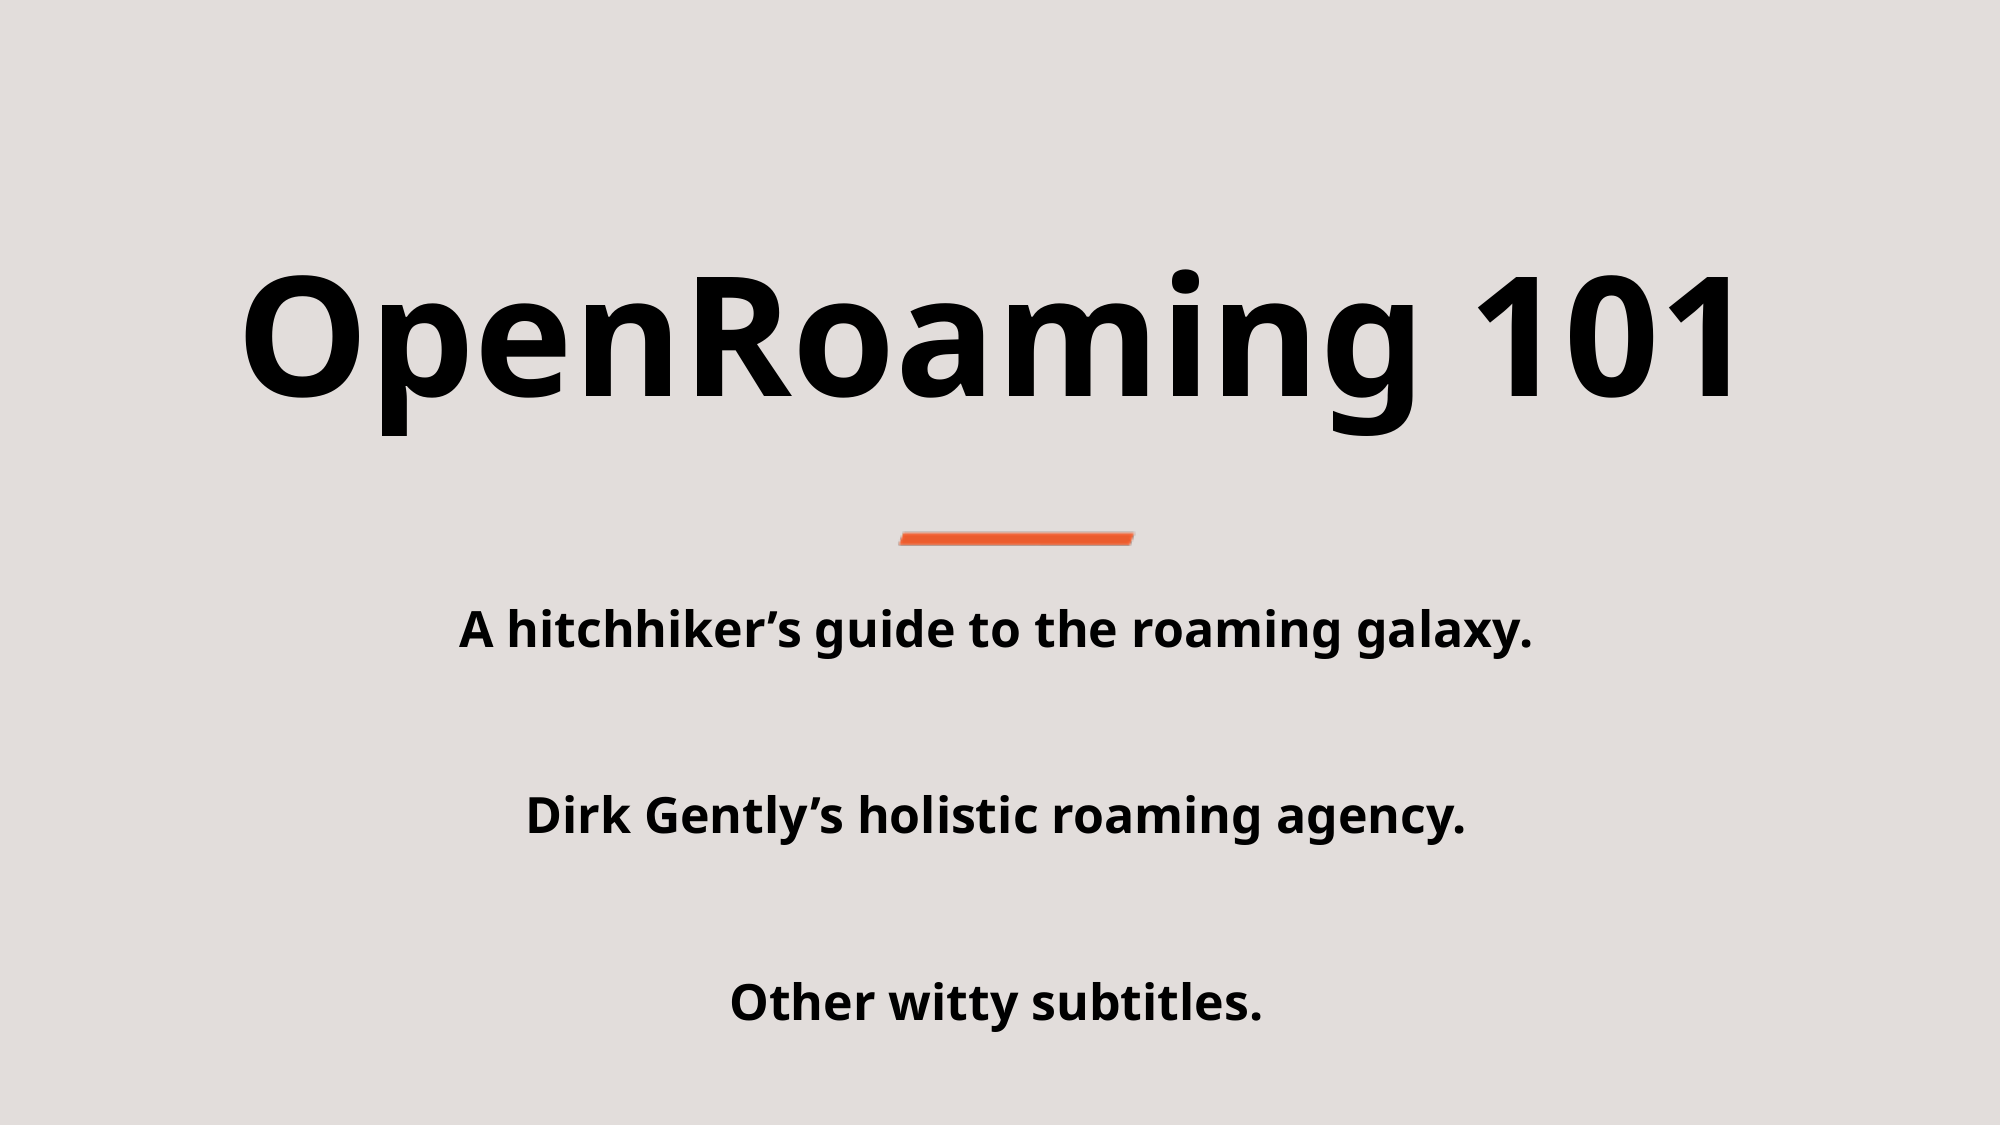

OpenRoaming 101
A hitchhiker’s guide to the roaming galaxy.
Dirk Gently’s holistic roaming agency.
Other witty subtitles.